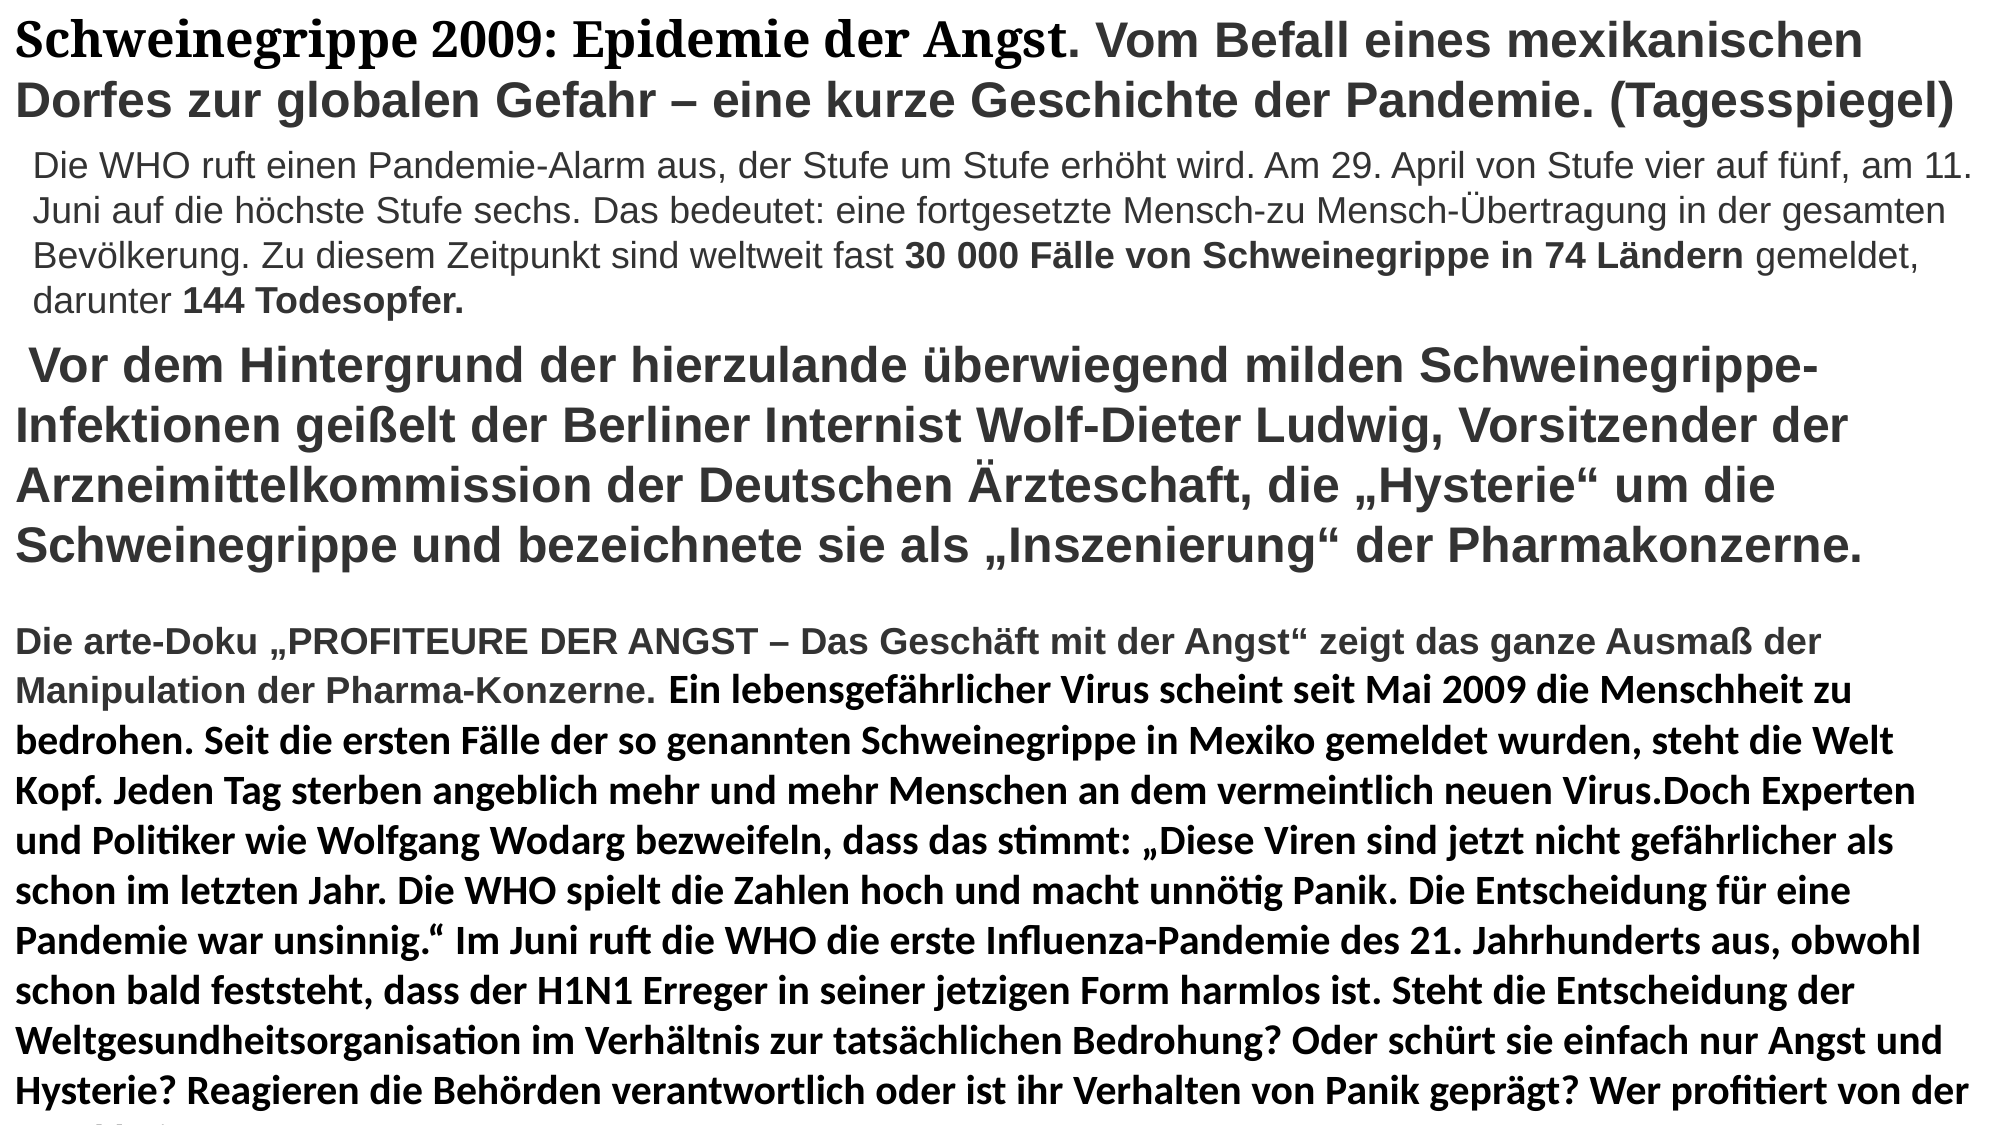

Schweinegrippe 2009: Epidemie der Angst. Vom Befall eines mexikanischen Dorfes zur globalen Gefahr – eine kurze Geschichte der Pandemie. (Tagesspiegel)
Die WHO ruft einen Pandemie-Alarm aus, der Stufe um Stufe erhöht wird. Am 29. April von Stufe vier auf fünf, am 11. Juni auf die höchste Stufe sechs. Das bedeutet: eine fortgesetzte Mensch-zu Mensch-Übertragung in der gesamten Bevölkerung. Zu diesem Zeitpunkt sind weltweit fast 30 000 Fälle von Schweinegrippe in 74 Ländern gemeldet, darunter 144 Todesopfer.
 Vor dem Hintergrund der hierzulande überwiegend milden Schweinegrippe-Infektionen geißelt der Berliner Internist Wolf-Dieter Ludwig, Vorsitzender der Arzneimittelkommission der Deutschen Ärzteschaft, die „Hysterie“ um die Schweinegrippe und bezeichnete sie als „Inszenierung“ der Pharmakonzerne.
Die arte-Doku „PROFITEURE DER ANGST – Das Geschäft mit der Angst“ zeigt das ganze Ausmaß der Manipulation der Pharma-Konzerne. Ein lebensgefährlicher Virus scheint seit Mai 2009 die Menschheit zu bedrohen. Seit die ersten Fälle der so genannten Schweinegrippe in Mexiko gemeldet wurden, steht die Welt Kopf. Jeden Tag sterben angeblich mehr und mehr Menschen an dem vermeintlich neuen Virus.Doch Experten und Politiker wie Wolfgang Wodarg bezweifeln, dass das stimmt: „Diese Viren sind jetzt nicht gefährlicher als schon im letzten Jahr. Die WHO spielt die Zahlen hoch und macht unnötig Panik. Die Entscheidung für eine Pandemie war unsinnig.“ Im Juni ruft die WHO die erste Influenza-Pandemie des 21. Jahrhunderts aus, obwohl schon bald feststeht, dass der H1N1 Erreger in seiner jetzigen Form harmlos ist. Steht die Entscheidung der Weltgesundheitsorganisation im Verhältnis zur tatsächlichen Bedrohung? Oder schürt sie einfach nur Angst und Hysterie? Reagieren die Behörden verantwortlich oder ist ihr Verhalten von Panik geprägt? Wer profitiert von der Krankheit?